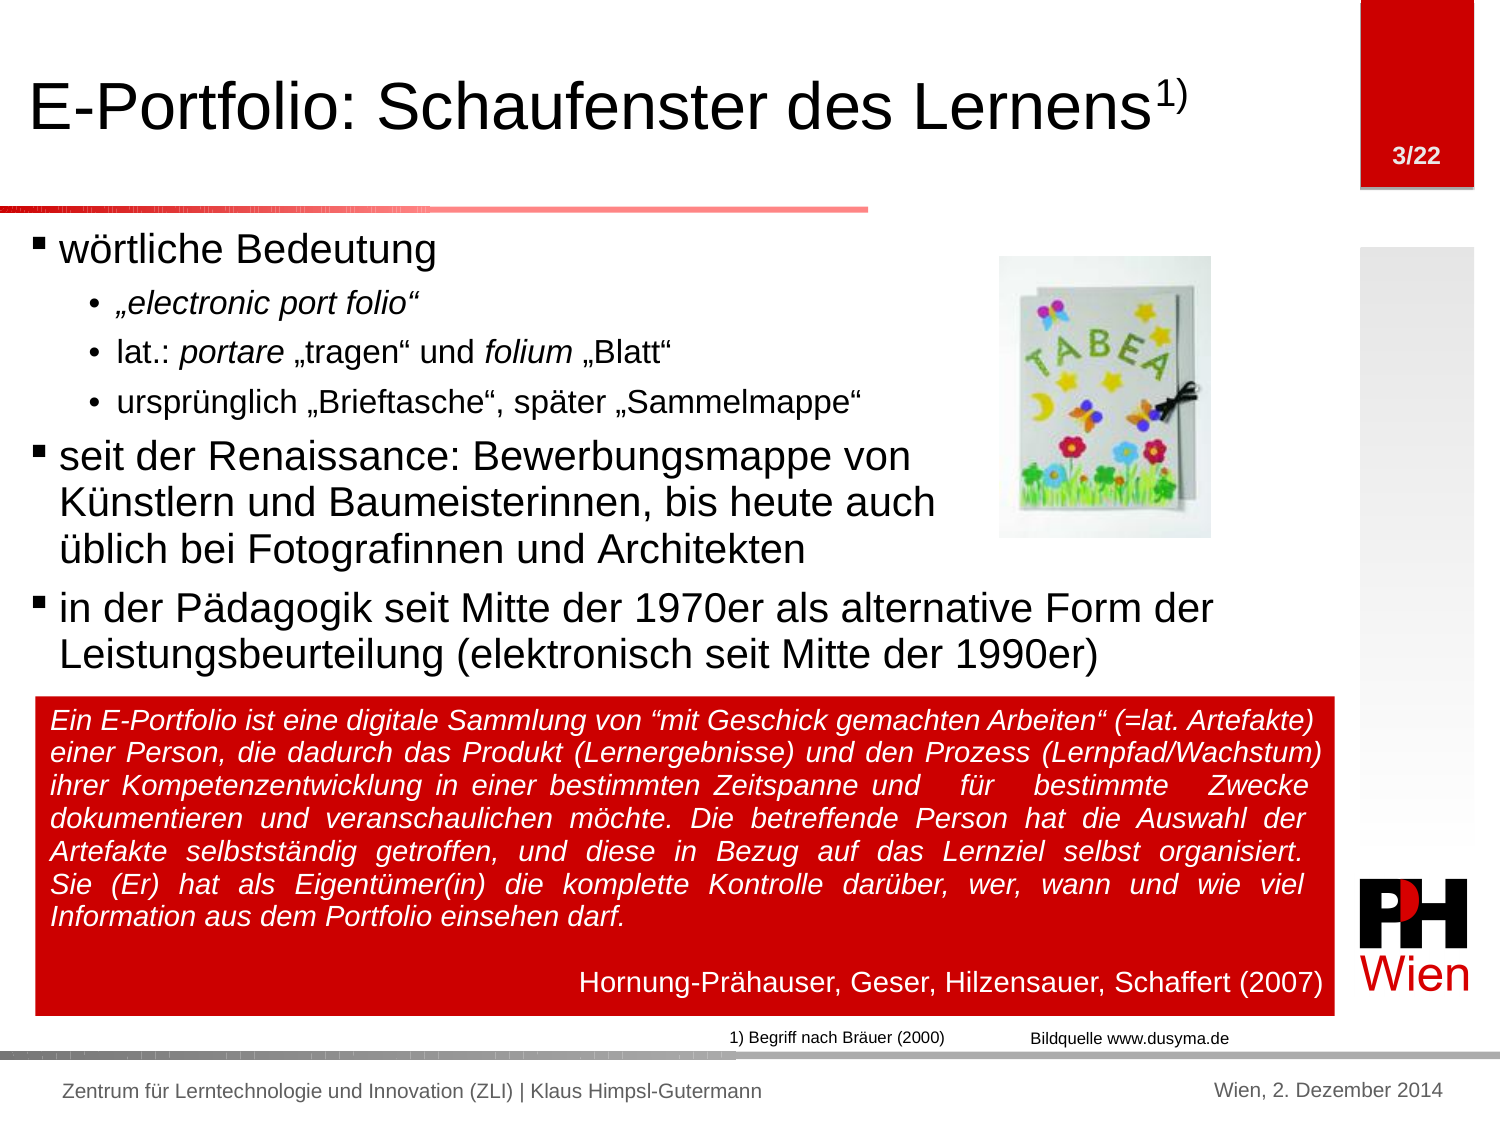

# E-Portfolio: Schaufenster des Lernens1)
3
wörtliche Bedeutung
„electronic port folio“
lat.: portare „tragen“ und folium „Blatt“
ursprünglich „Brieftasche“, später „Sammelmappe“
seit der Renaissance: Bewerbungsmappe von
Künstlern und Baumeisterinnen, bis heute auch
üblich bei Fotografinnen und Architekten
in der Pädagogik seit Mitte der 1970er als alternative Form der Leistungsbeurteilung (elektronisch seit Mitte der 1990er)
Ein E-Portfolio ist eine digitale Sammlung von “mit Geschick gemachten Arbeiten“ (=lat. Artefakte)
einer Person, die dadurch das Produkt (Lernergebnisse) und den Prozess (Lernpfad/Wachstum)
ihrer Kompetenzentwicklung in einer bestimmten Zeitspanne und für bestimmte Zwecke
dokumentieren und veranschaulichen möchte. Die betreffende Person hat die Auswahl der
Artefakte selbstständig getroffen, und diese in Bezug auf das Lernziel selbst organisiert.
Sie (Er) hat als Eigentümer(in) die komplette Kontrolle darüber, wer, wann und wie viel
Information aus dem Portfolio einsehen darf.
Hornung-Prähauser, Geser, Hilzensauer, Schaffert (2007)
1) Begriff nach Bräuer (2000)
Bildquelle www.dusyma.de
Wien, 2. Dezember 2014